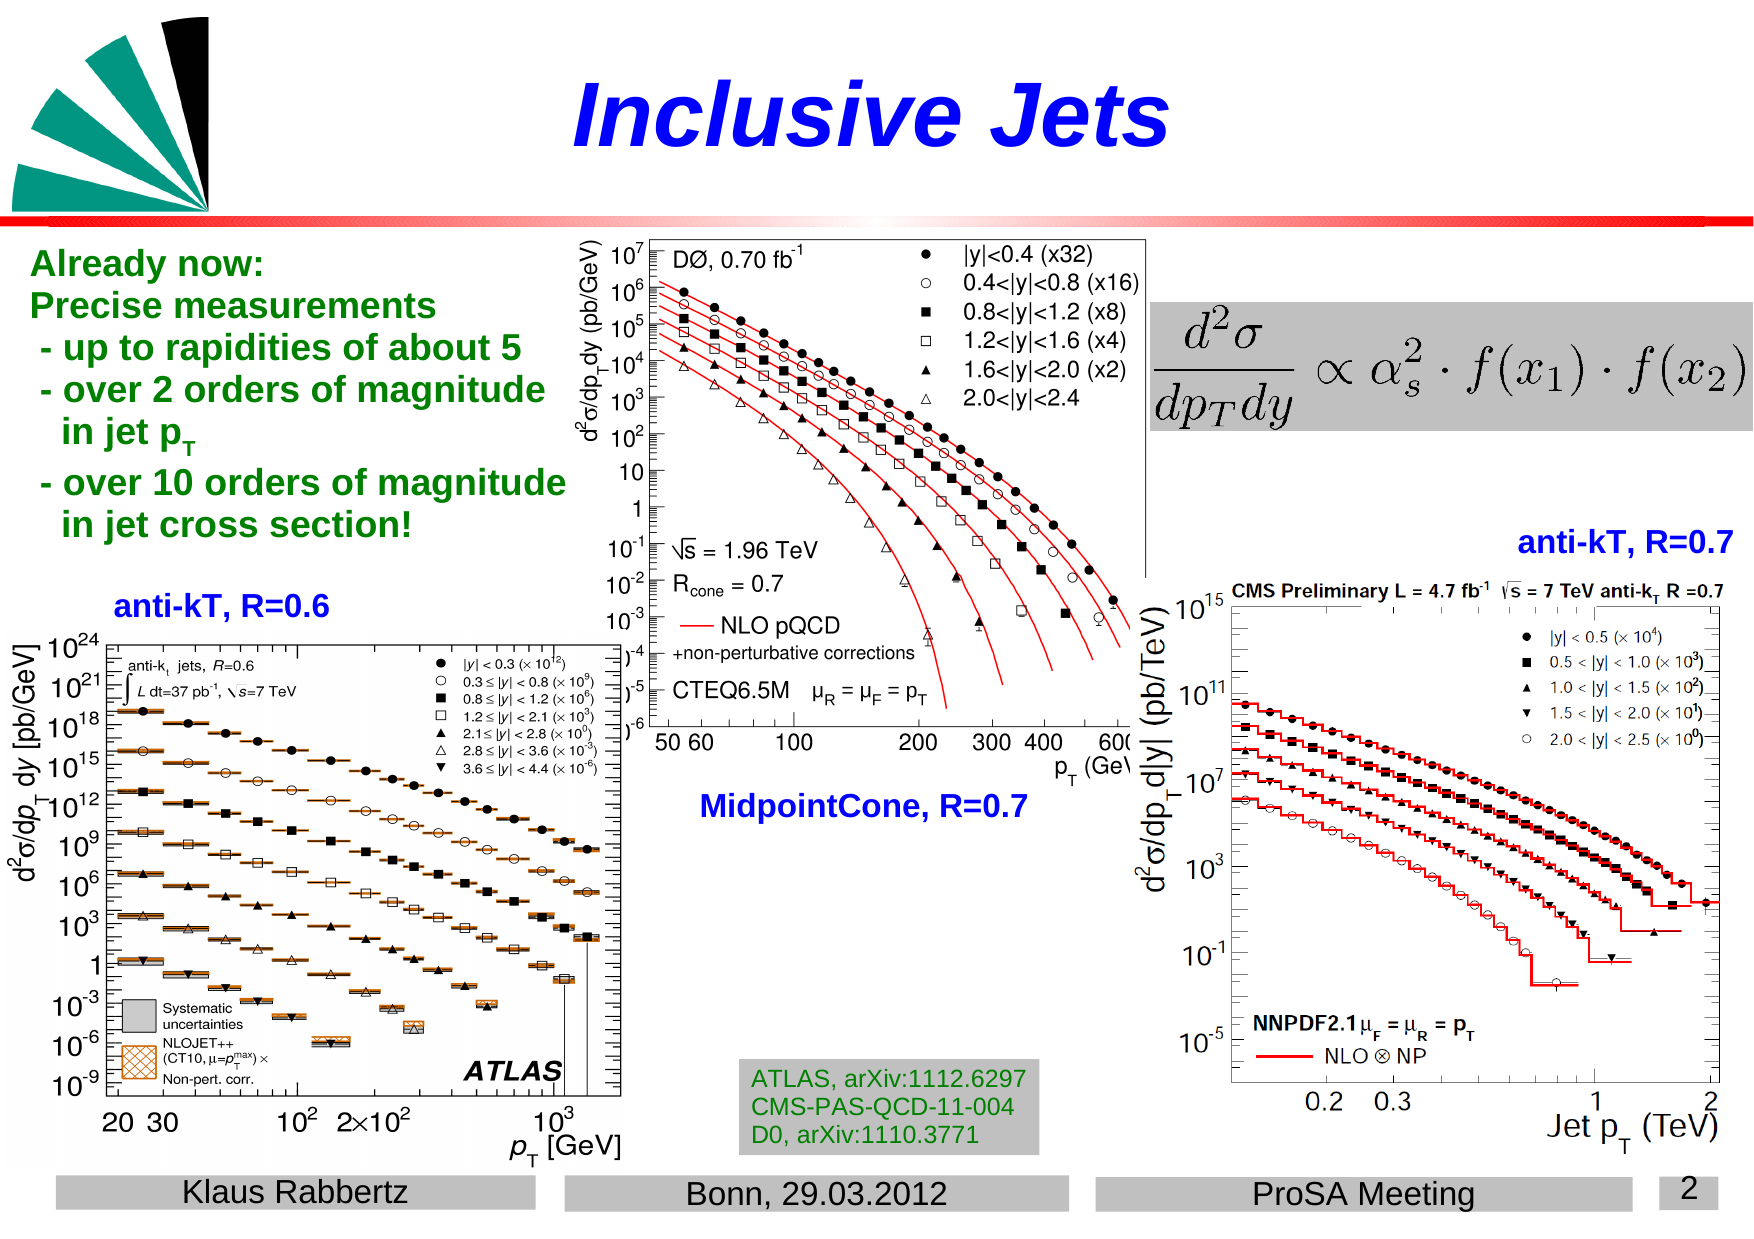

# Inclusive Jets
Already now:
Precise measurements
 - up to rapidities of about 5
 - over 2 orders of magnitude
 in jet pT
 - over 10 orders of magnitude
 in jet cross section!
anti-kT, R=0.7
anti-kT, R=0.6
MidpointCone, R=0.7
ATLAS, arXiv:1112.6297
CMS-PAS-QCD-11-004
D0, arXiv:1110.3771